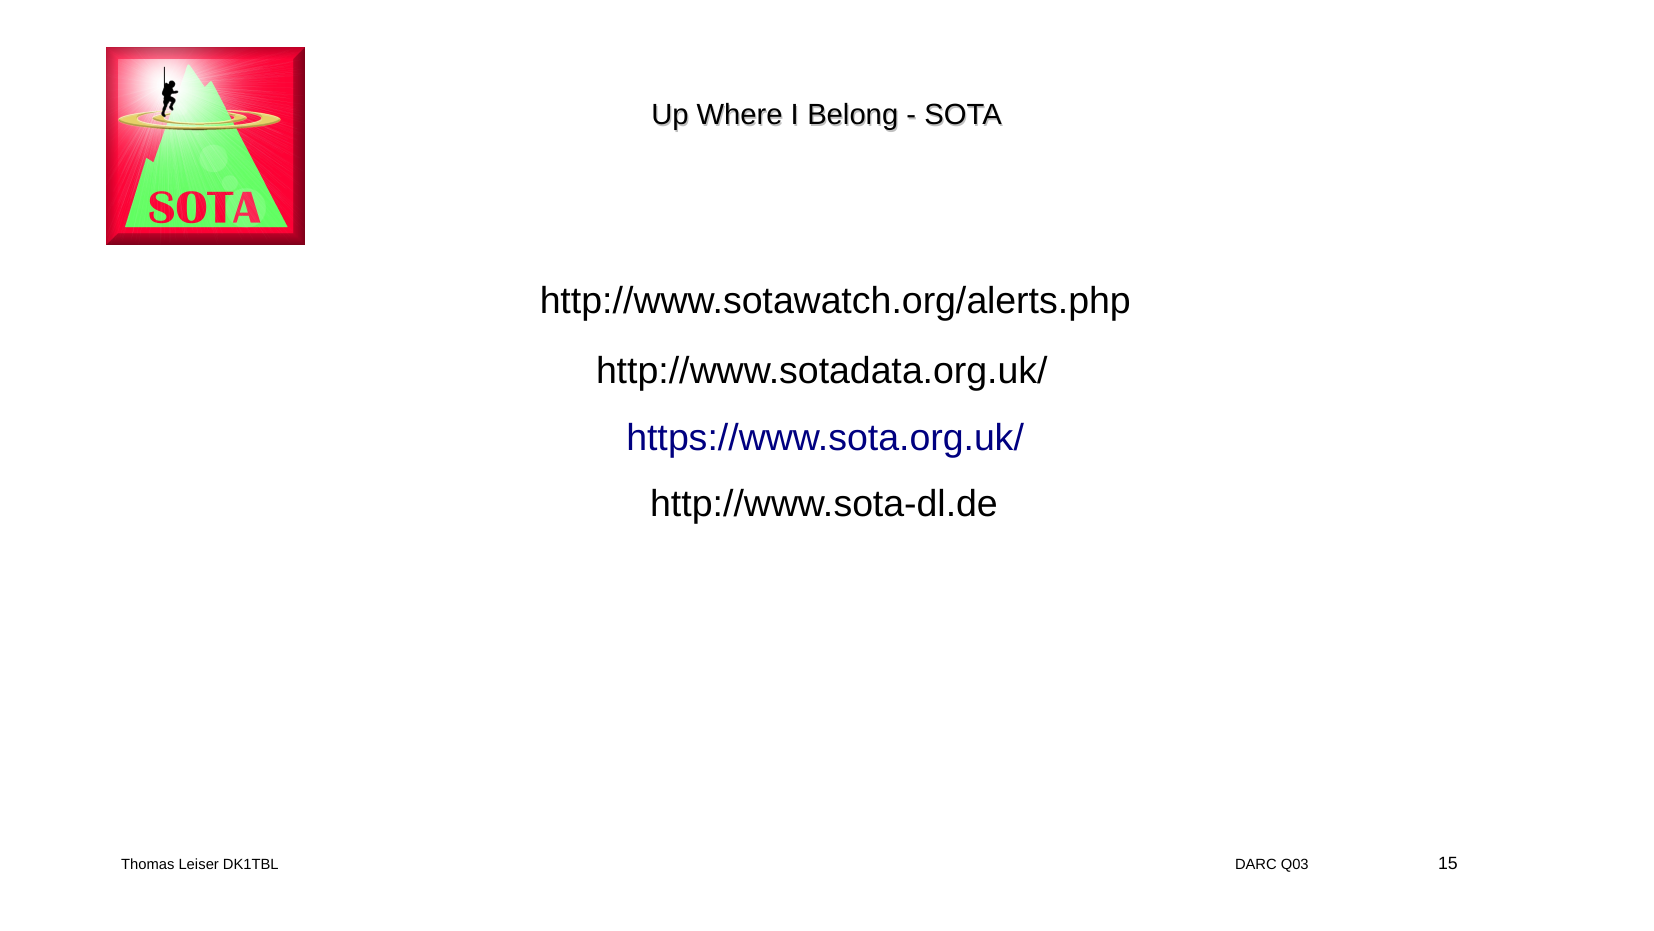

# Up Where I Belong - SOTA
http://www.sotawatch.org/alerts.php
http://www.sotadata.org.uk/
https://www.sota.org.uk/
http://www.sota-dl.de
Thomas Leiser DK1TBL		 	 			 	 	 	 	 	 	 	 	 	 	 	 	 	 						 DARC Q03 15